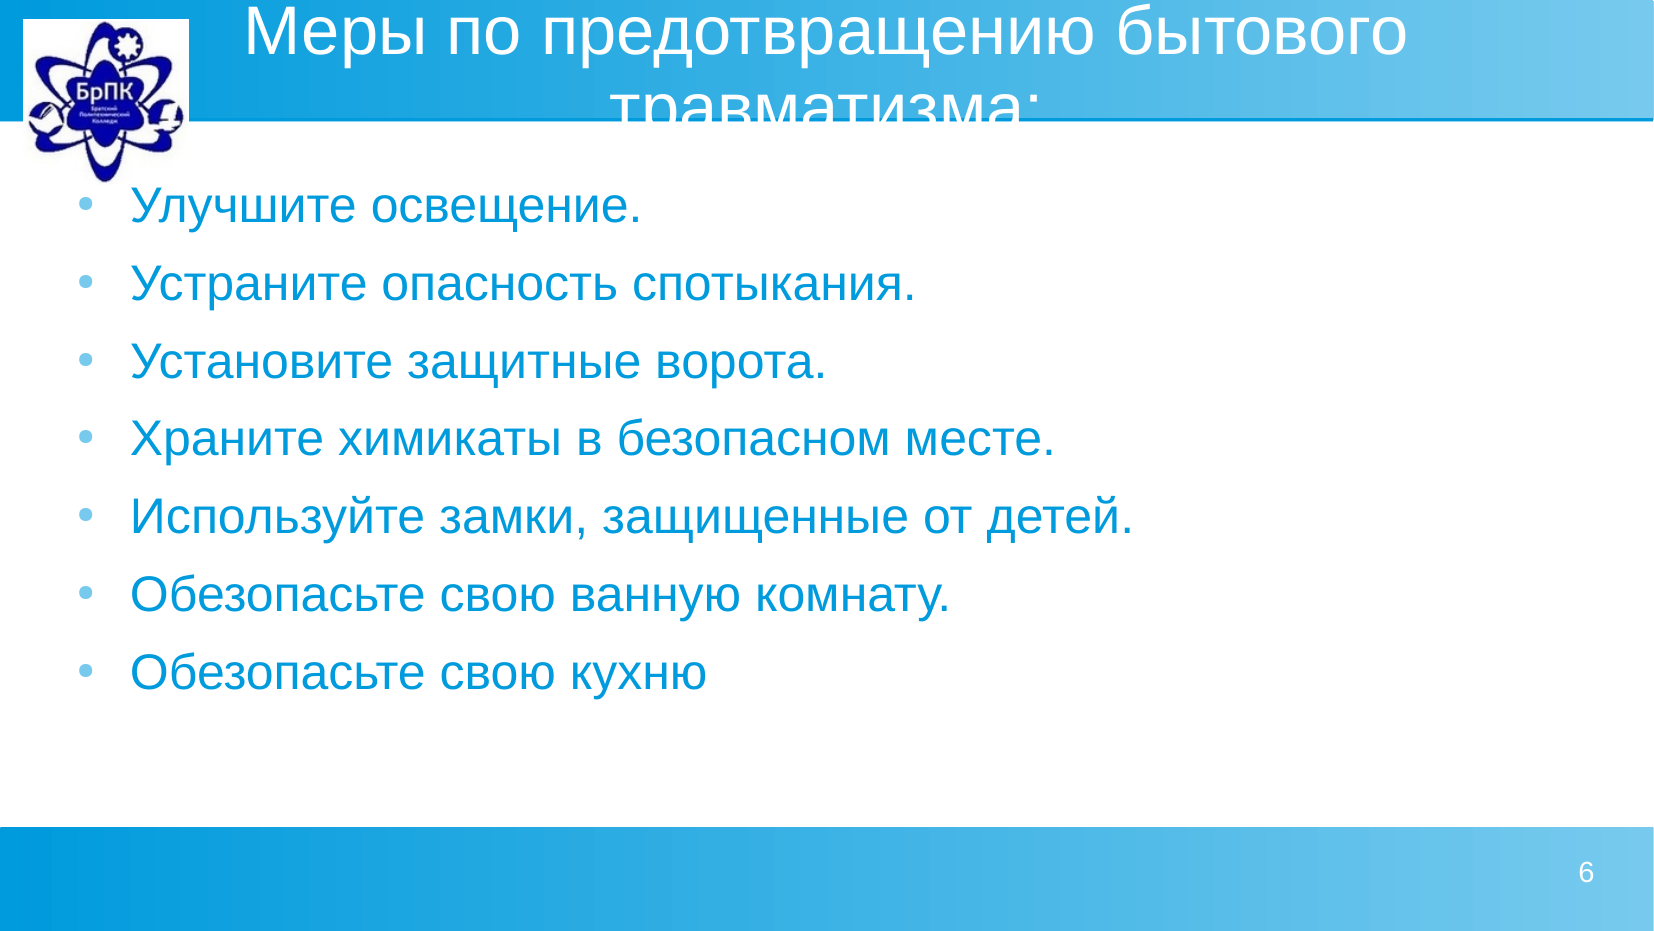

# Меры по предотвращению бытового травматизма:
Улучшите освещение.
Устраните опасность спотыкания.
Установите защитные ворота.
Храните химикаты в безопасном месте.
Используйте замки, защищенные от детей.
Обезопасьте свою ванную комнату.
Обезопасьте свою кухню
6